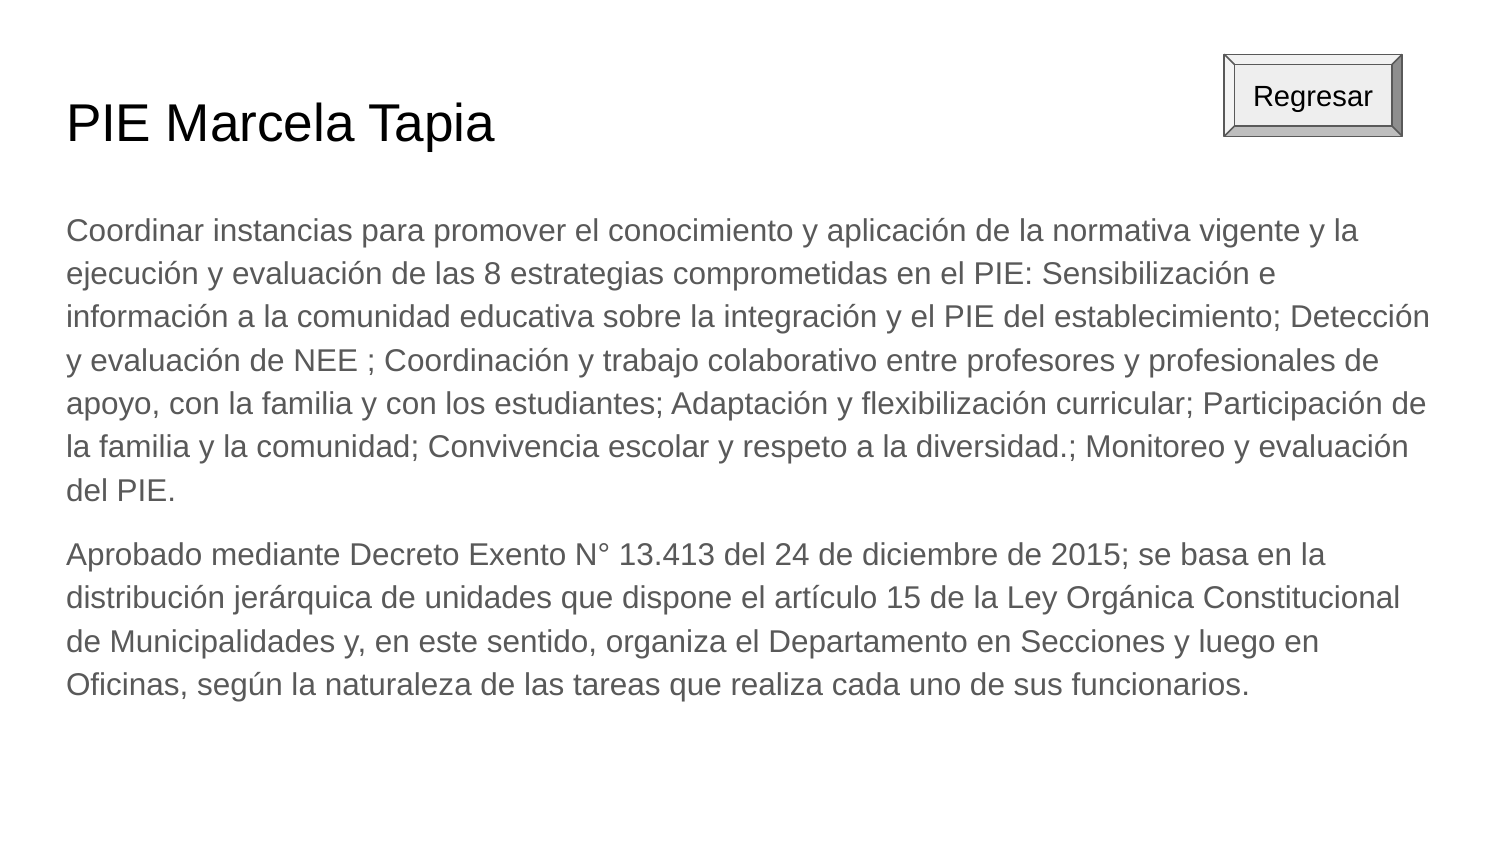

Regresar
# PIE Marcela Tapia
Coordinar instancias para promover el conocimiento y aplicación de la normativa vigente y la ejecución y evaluación de las 8 estrategias comprometidas en el PIE: Sensibilización e información a la comunidad educativa sobre la integración y el PIE del establecimiento; Detección y evaluación de NEE ; Coordinación y trabajo colaborativo entre profesores y profesionales de apoyo, con la familia y con los estudiantes; Adaptación y flexibilización curricular; Participación de la familia y la comunidad; Convivencia escolar y respeto a la diversidad.; Monitoreo y evaluación del PIE.
Aprobado mediante Decreto Exento N° 13.413 del 24 de diciembre de 2015; se basa en la distribución jerárquica de unidades que dispone el artículo 15 de la Ley Orgánica Constitucional de Municipalidades y, en este sentido, organiza el Departamento en Secciones y luego en Oficinas, según la naturaleza de las tareas que realiza cada uno de sus funcionarios.